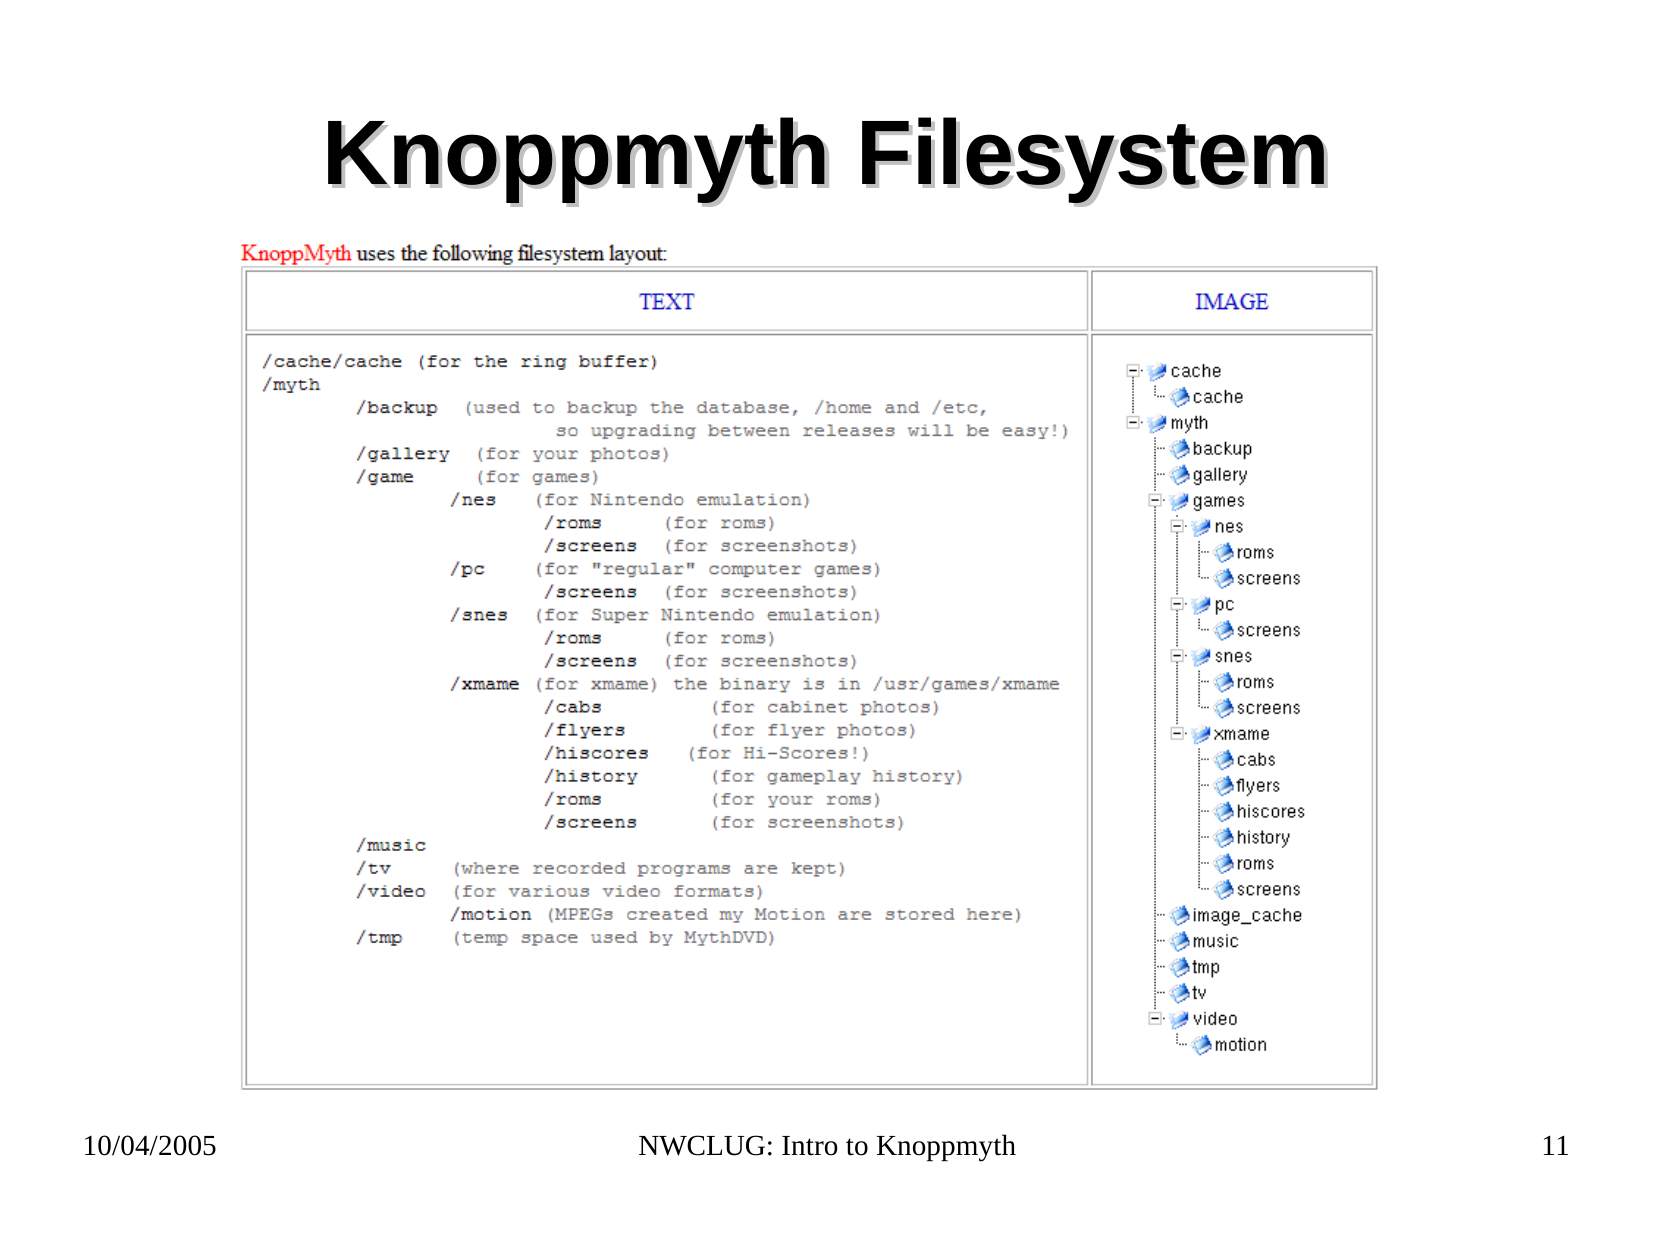

# Knoppmyth Filesystem
10/04/2005
NWCLUG: Intro to Knoppmyth
11